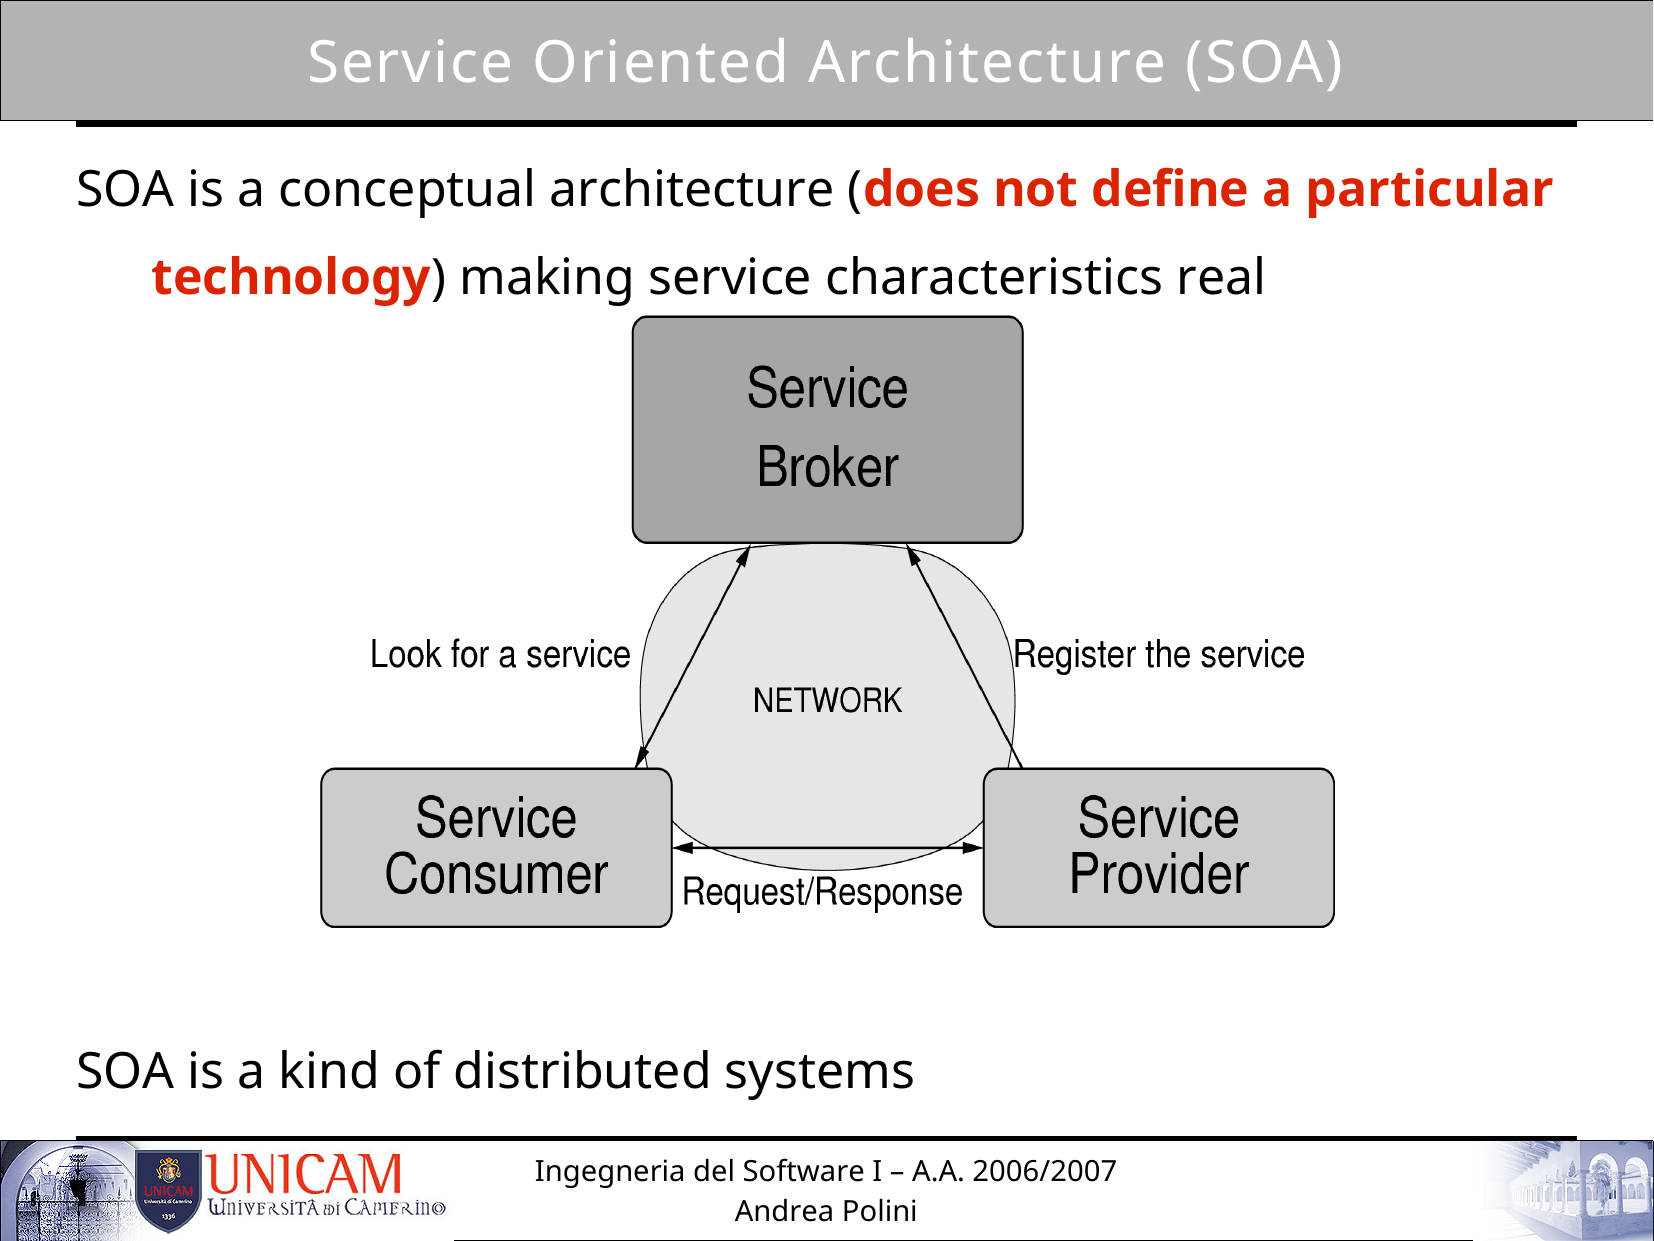

# Service Oriented Architecture (SOA)
SOA is a conceptual architecture (does not define a particular technology) making service characteristics real
SOA is a kind of distributed systems